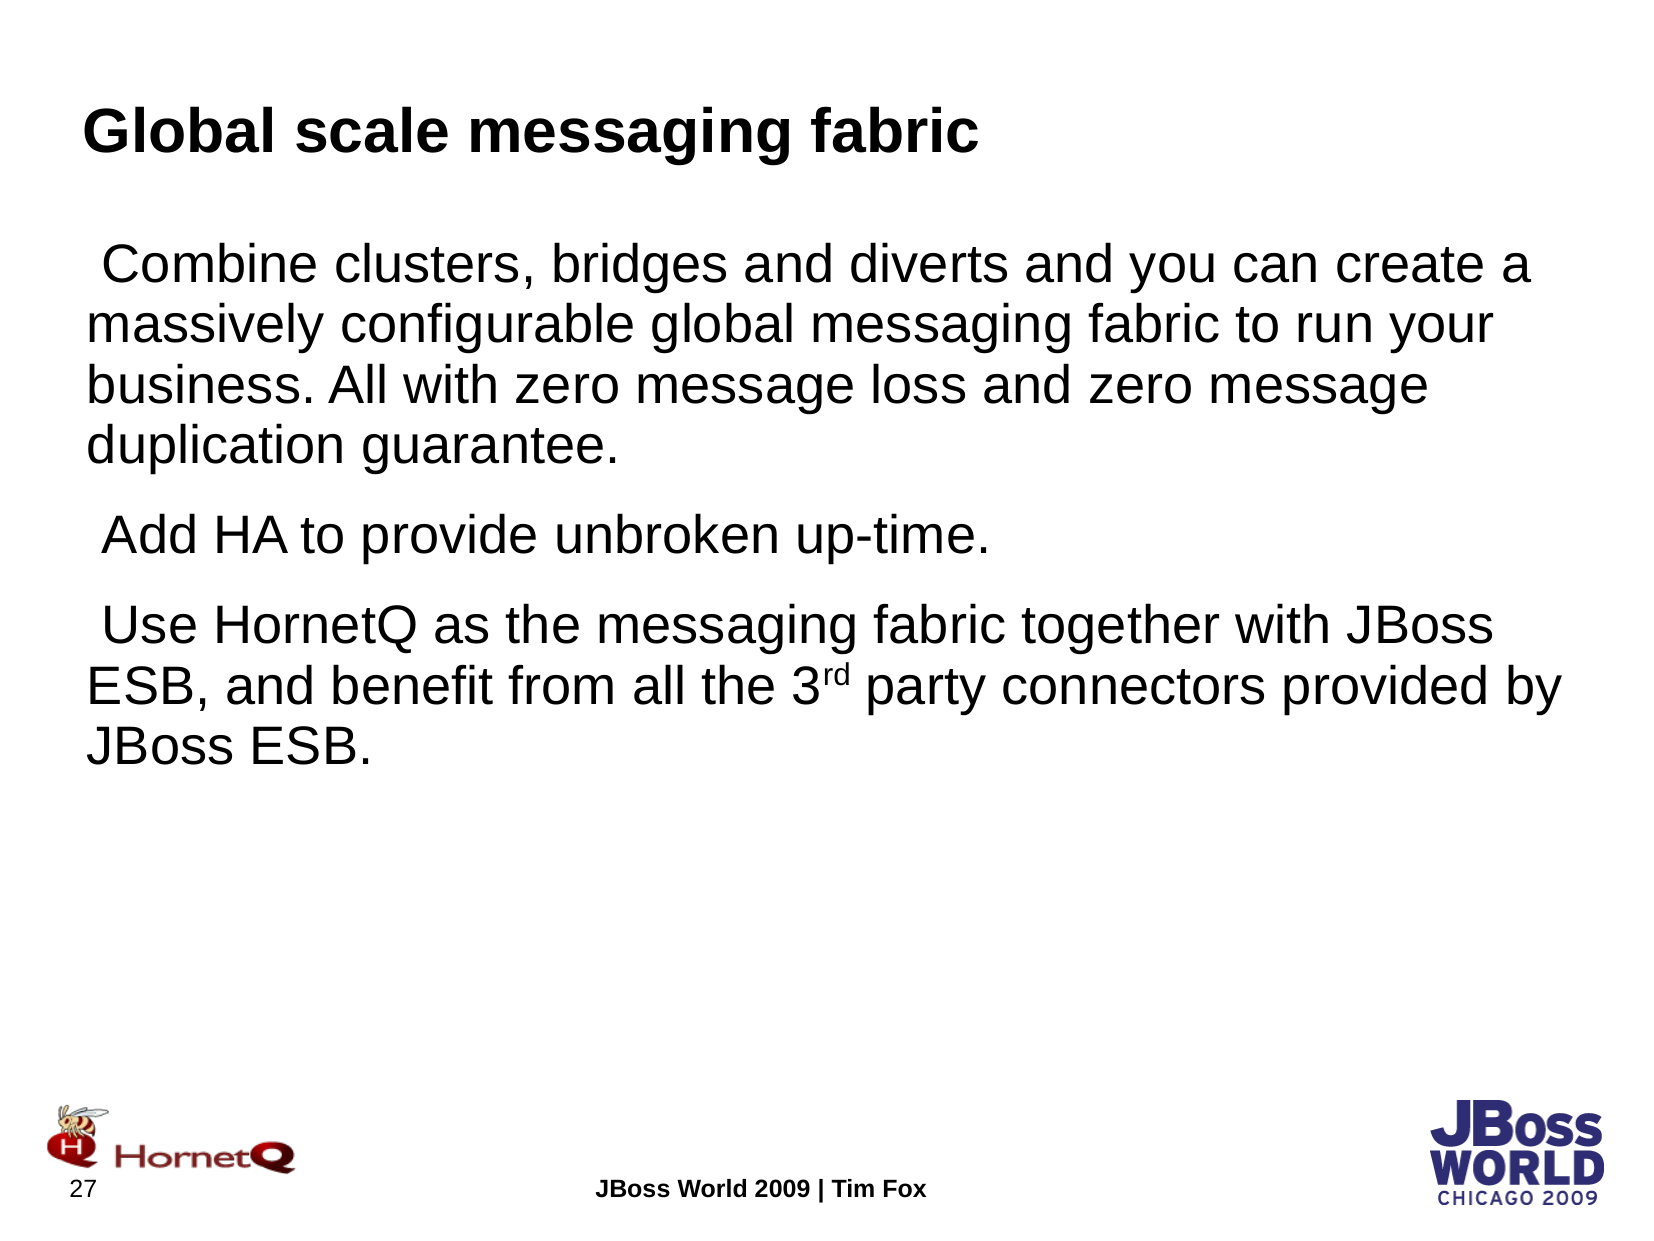

# Global scale messaging fabric
 Combine clusters, bridges and diverts and you can create a massively configurable global messaging fabric to run your business. All with zero message loss and zero message duplication guarantee.
 Add HA to provide unbroken up-time.
 Use HornetQ as the messaging fabric together with JBoss ESB, and benefit from all the 3rd party connectors provided by JBoss ESB.